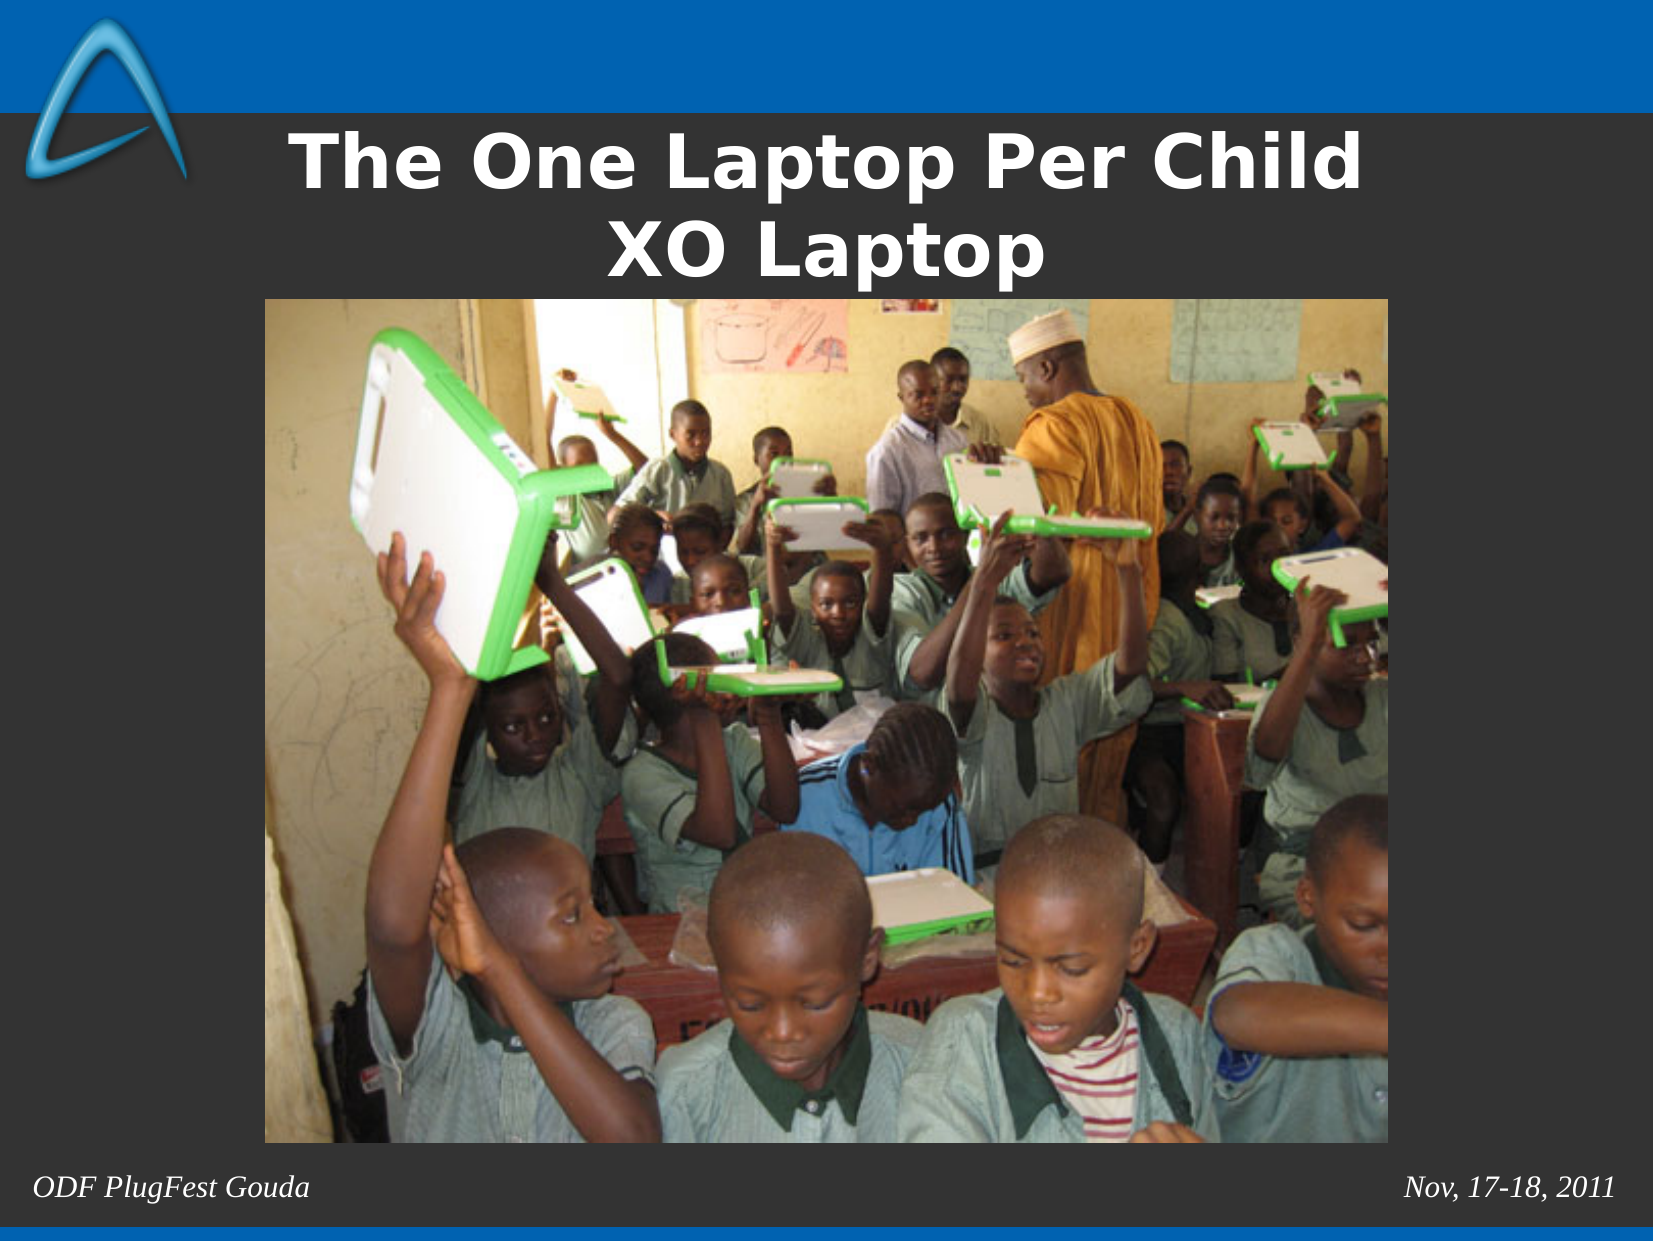

# The One Laptop Per Child XO Laptop